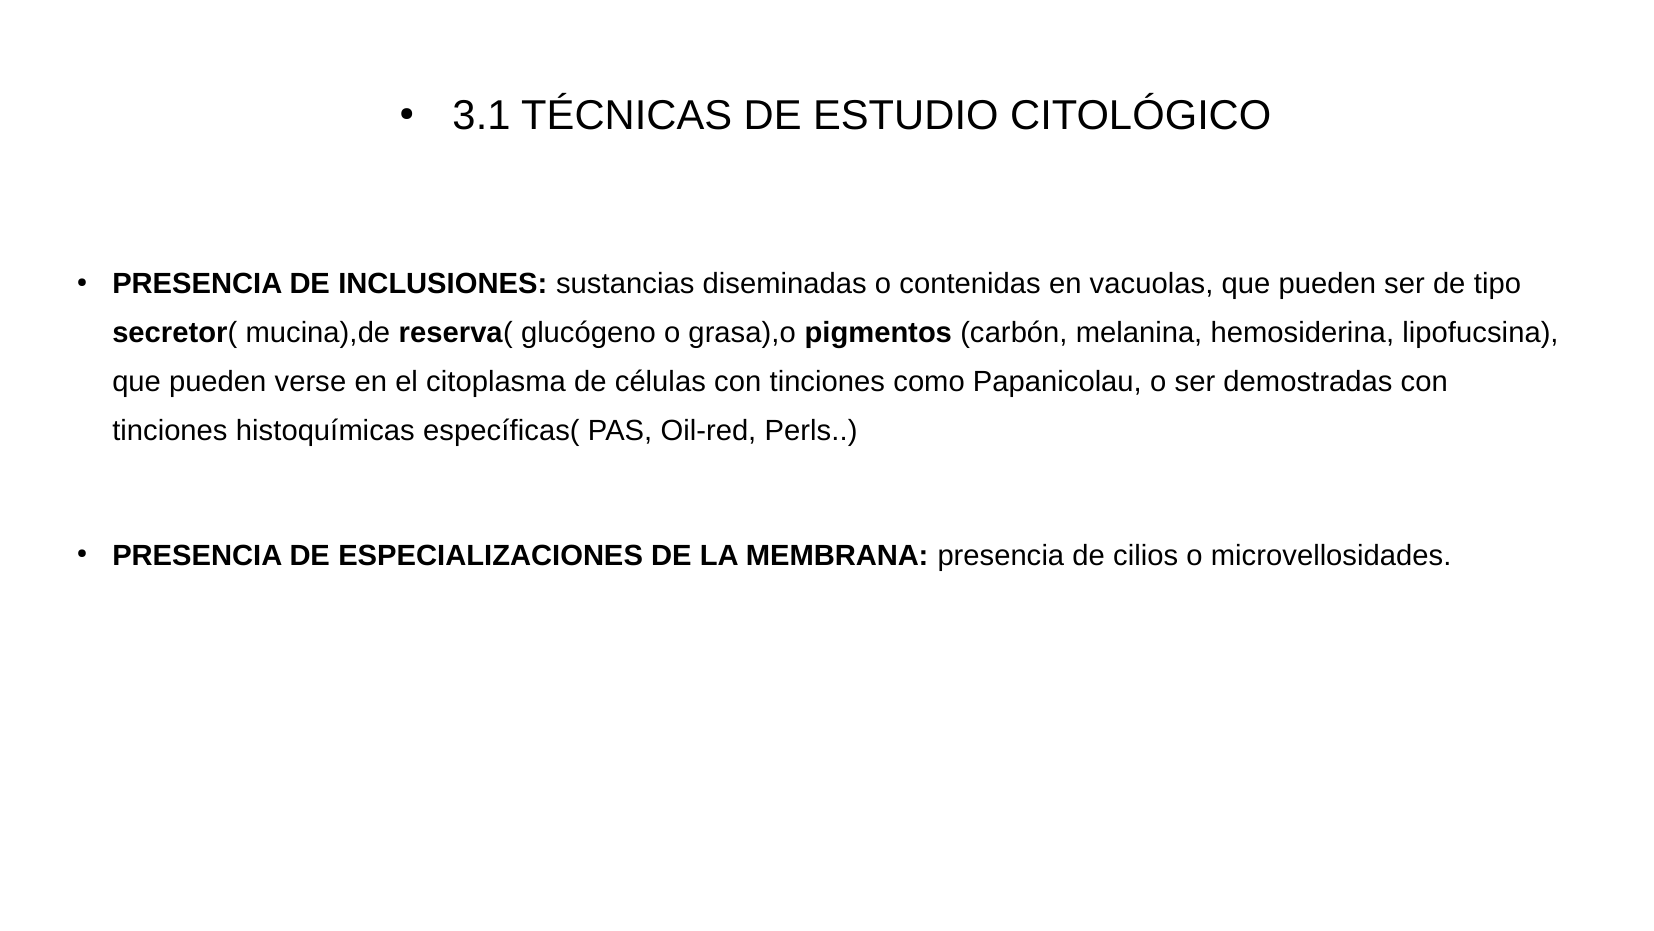

# 3.1 TÉCNICAS DE ESTUDIO CITOLÓGICO
PRESENCIA DE INCLUSIONES: sustancias diseminadas o contenidas en vacuolas, que pueden ser de tipo secretor( mucina),de reserva( glucógeno o grasa),o pigmentos (carbón, melanina, hemosiderina, lipofucsina), que pueden verse en el citoplasma de células con tinciones como Papanicolau, o ser demostradas con tinciones histoquímicas específicas( PAS, Oil-red, Perls..)
PRESENCIA DE ESPECIALIZACIONES DE LA MEMBRANA: presencia de cilios o microvellosidades.